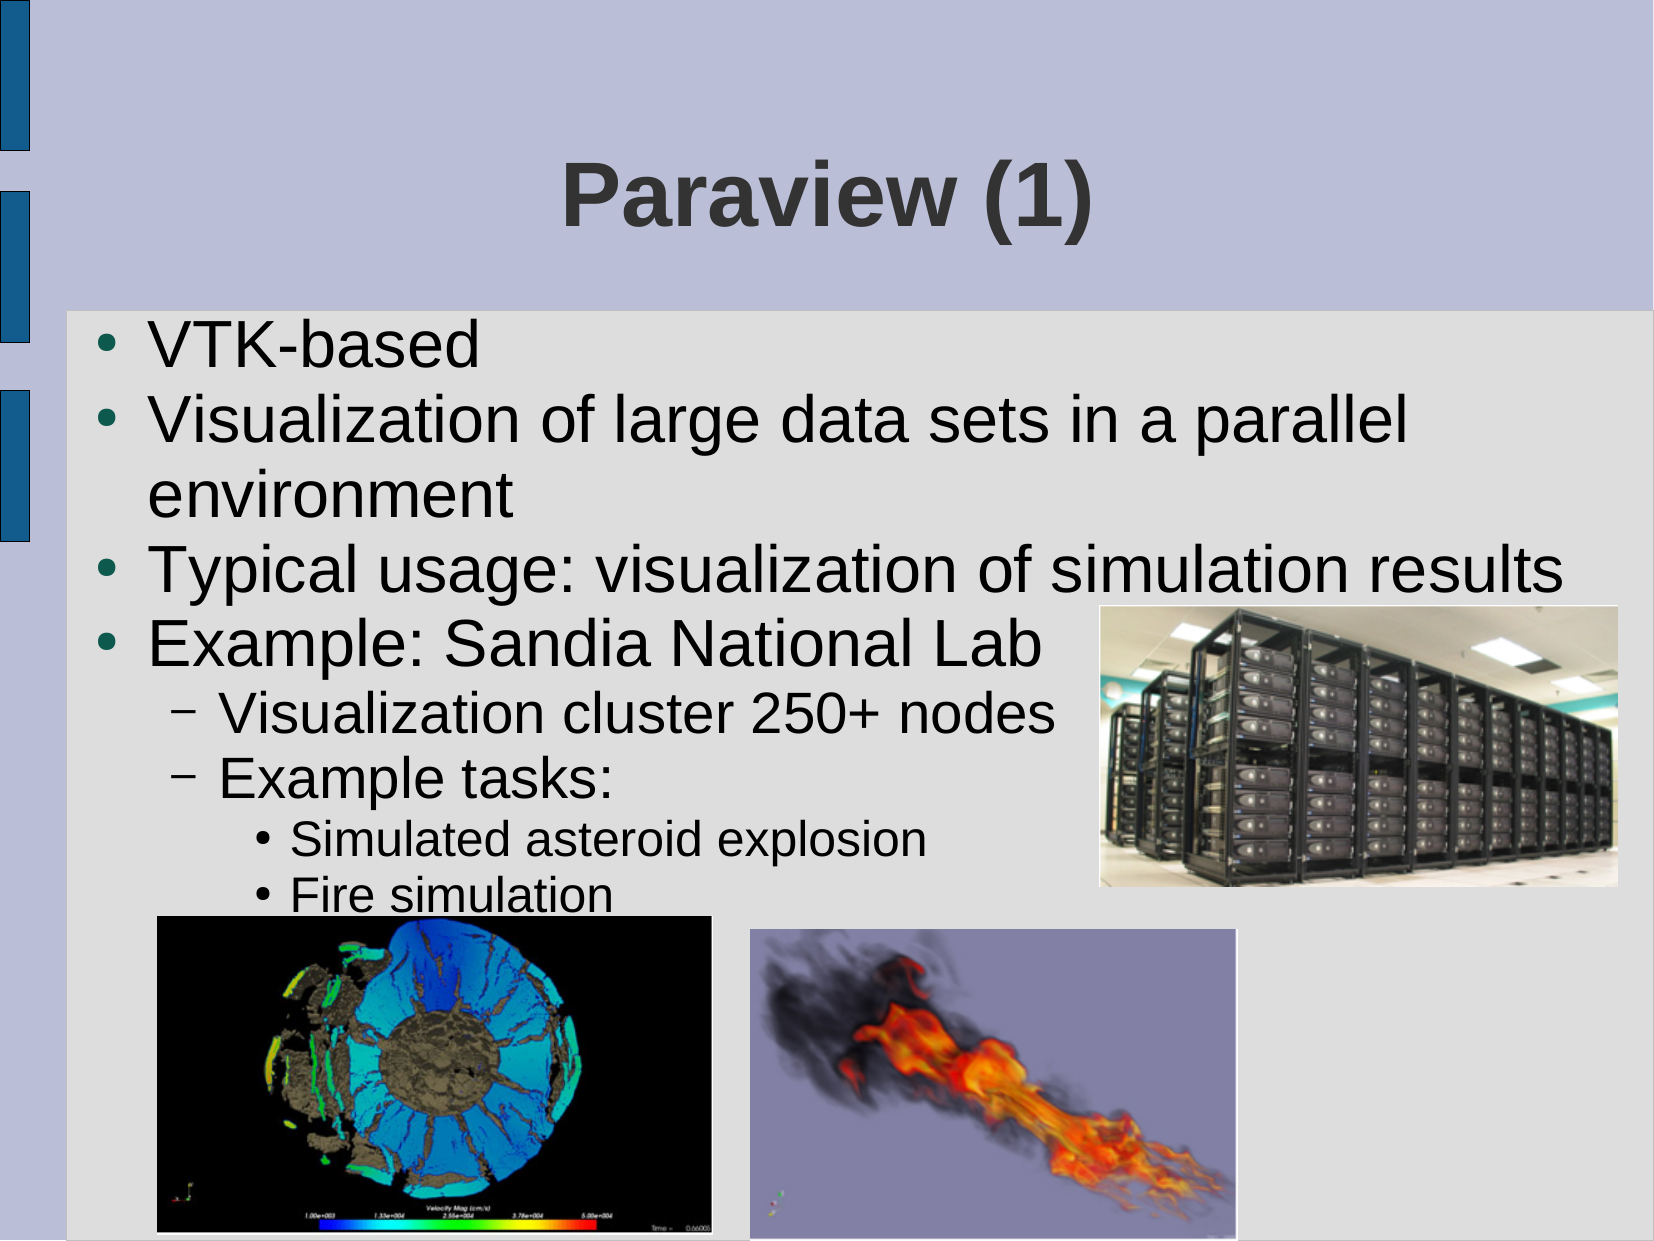

# Paraview (1)
VTK-based
Visualization of large data sets in a parallel environment
Typical usage: visualization of simulation results
Example: Sandia National Lab
Visualization cluster 250+ nodes
Example tasks:
Simulated asteroid explosion
Fire simulation